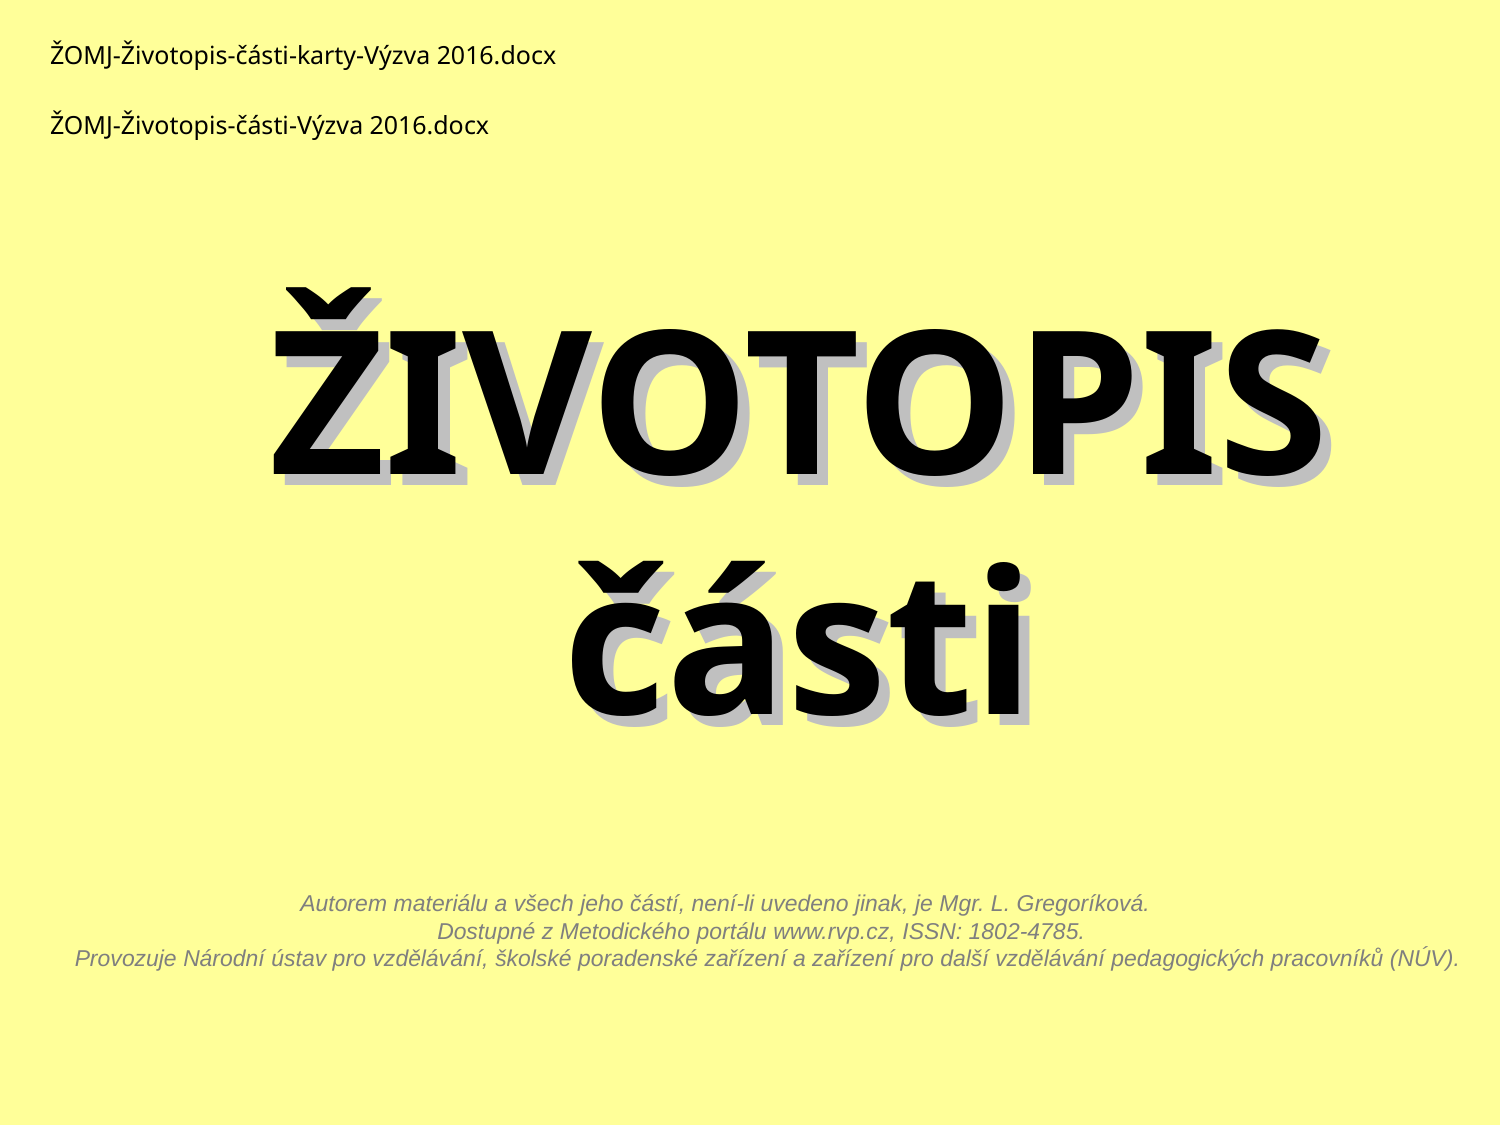

ŽOMJ-Životopis-části-karty-Výzva 2016.docx
ŽOMJ-Životopis-části-Výzva 2016.docx
ŽIVOTOPIS
části
Autorem materiálu a všech jeho částí, není-li uvedeno jinak, je Mgr. L. Gregoríková.
Dostupné z Metodického portálu www.rvp.cz, ISSN: 1802-4785.  
Provozuje Národní ústav pro vzdělávání, školské poradenské zařízení a zařízení pro další vzdělávání pedagogických pracovníků (NÚV).